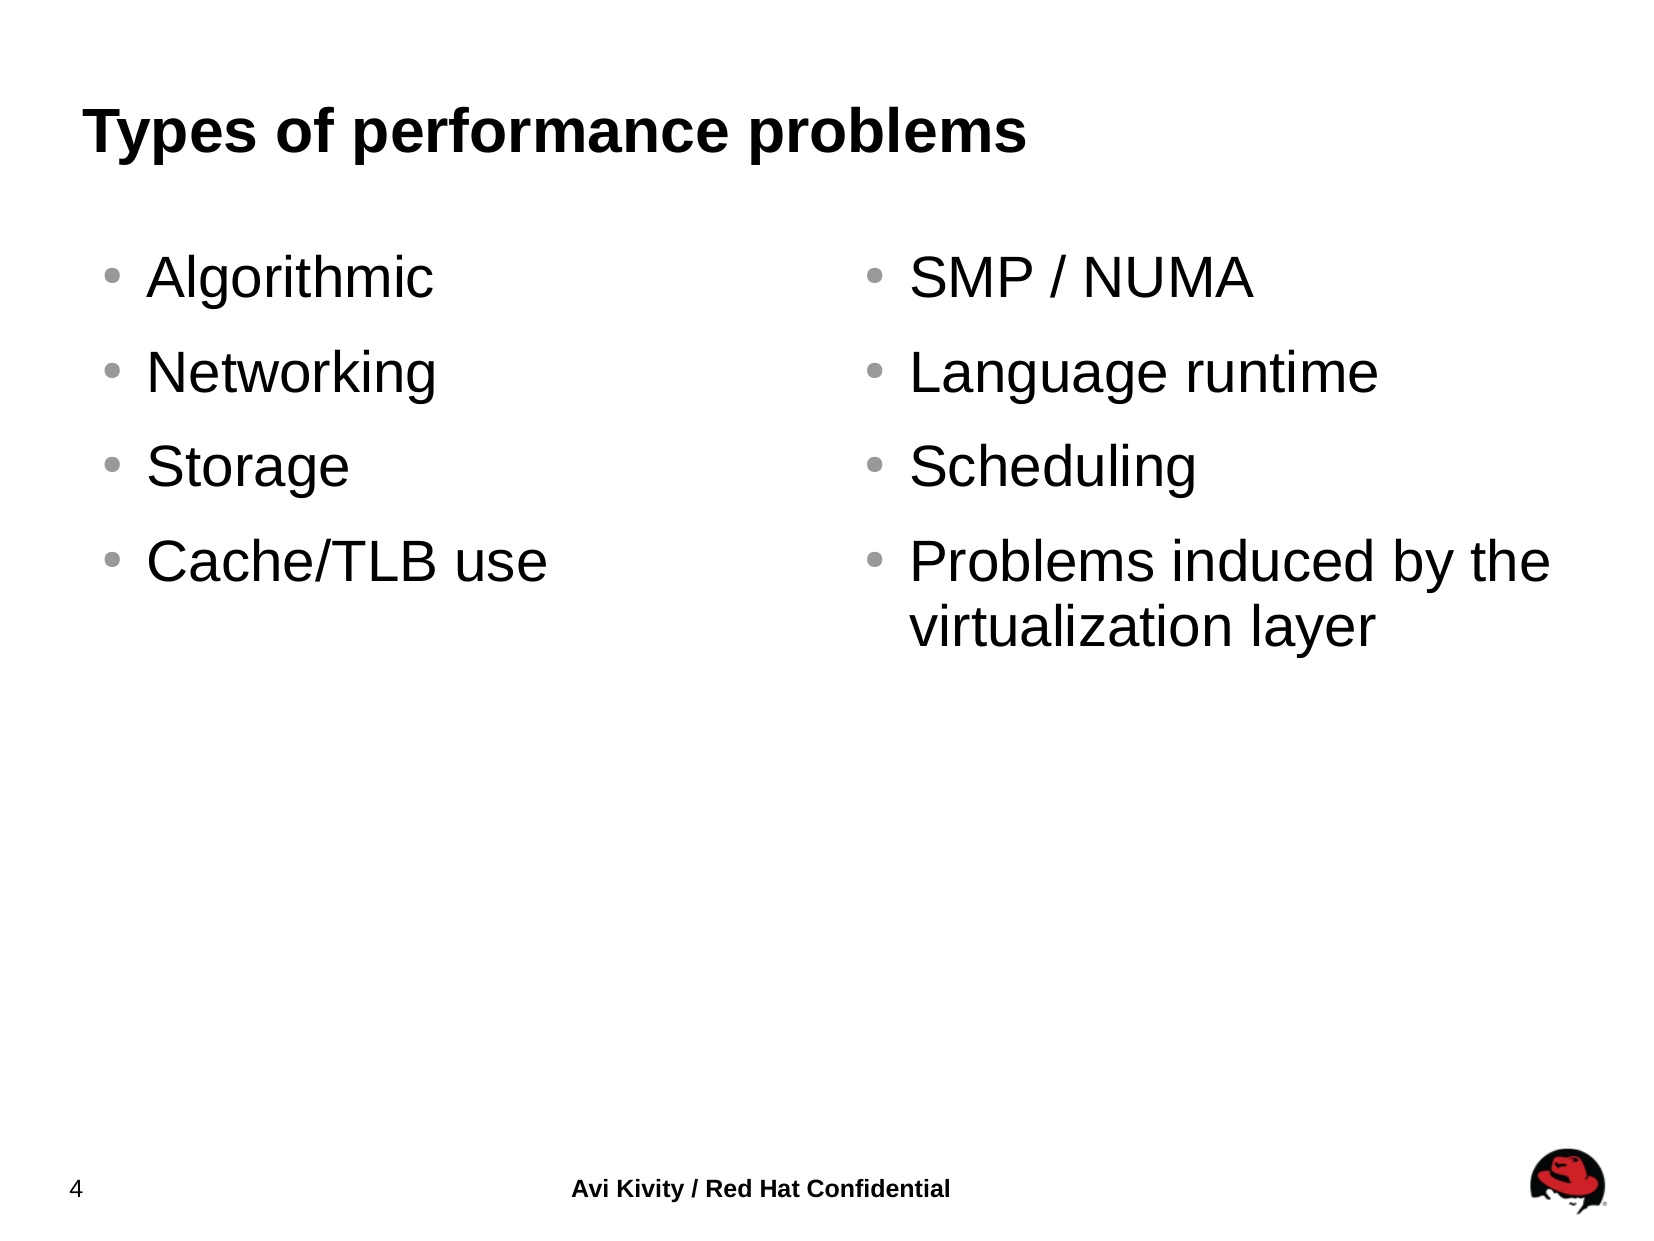

# Types of performance problems
Algorithmic
Networking
Storage
Cache/TLB use
SMP / NUMA
Language runtime
Scheduling
Problems induced by the virtualization layer